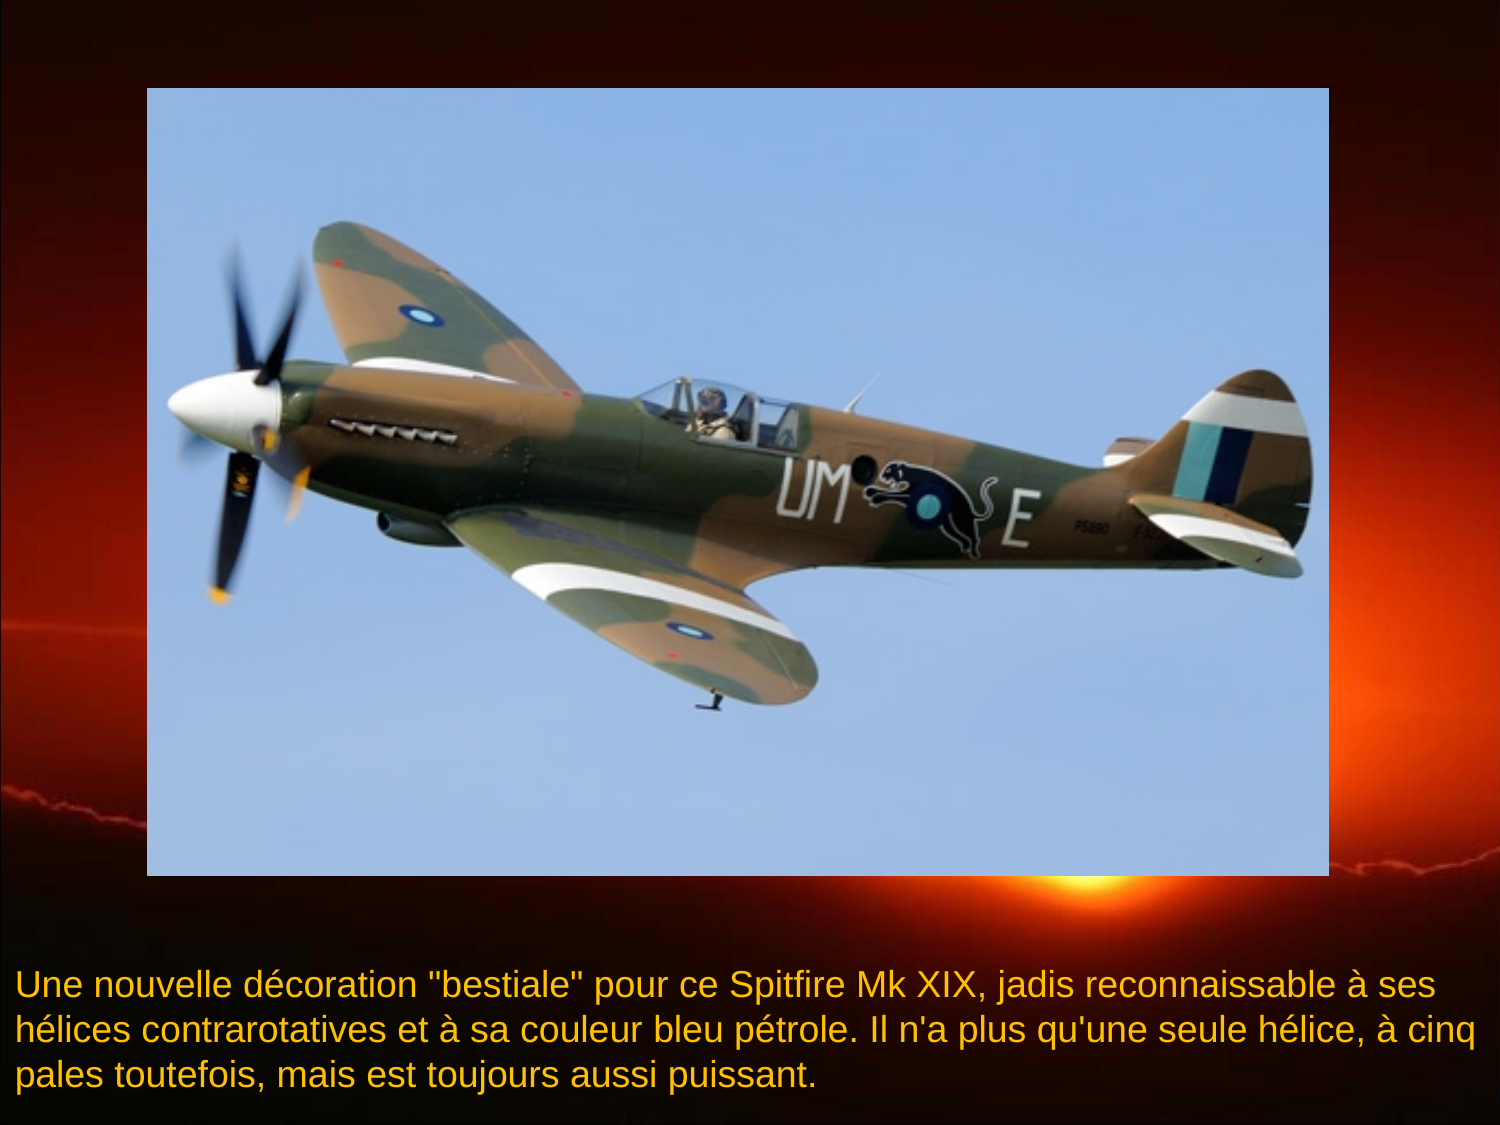

Une nouvelle décoration "bestiale" pour ce Spitfire Mk XIX, jadis reconnaissable à ses hélices contrarotatives et à sa couleur bleu pétrole. Il n'a plus qu'une seule hélice, à cinq pales toutefois, mais est toujours aussi puissant.